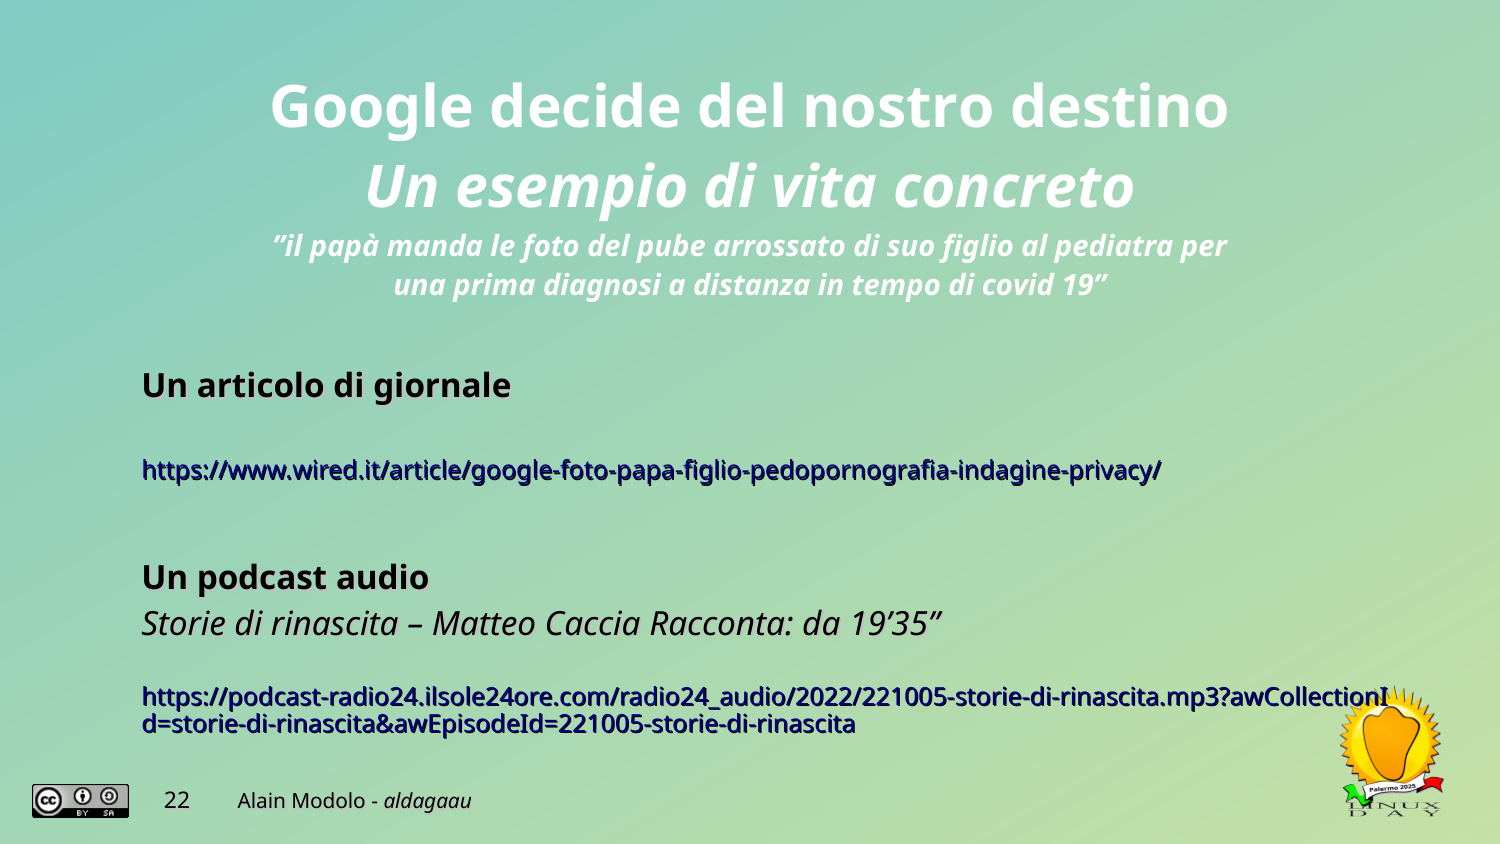

# Google decide del nostro destino Un esempio di vita concreto ”il papà manda le foto del pube arrossato di suo figlio al pediatra per una prima diagnosi a distanza in tempo di covid 19”
Un articolo di giornale
https://www.wired.it/article/google-foto-papa-figlio-pedopornografia-indagine-privacy/
Un podcast audio
Storie di rinascita – Matteo Caccia Racconta: da 19’35”
 https://podcast-radio24.ilsole24ore.com/radio24_audio/2022/221005-storie-di-rinascita.mp3?awCollectionId=storie-di-rinascita&awEpisodeId=221005-storie-di-rinascita